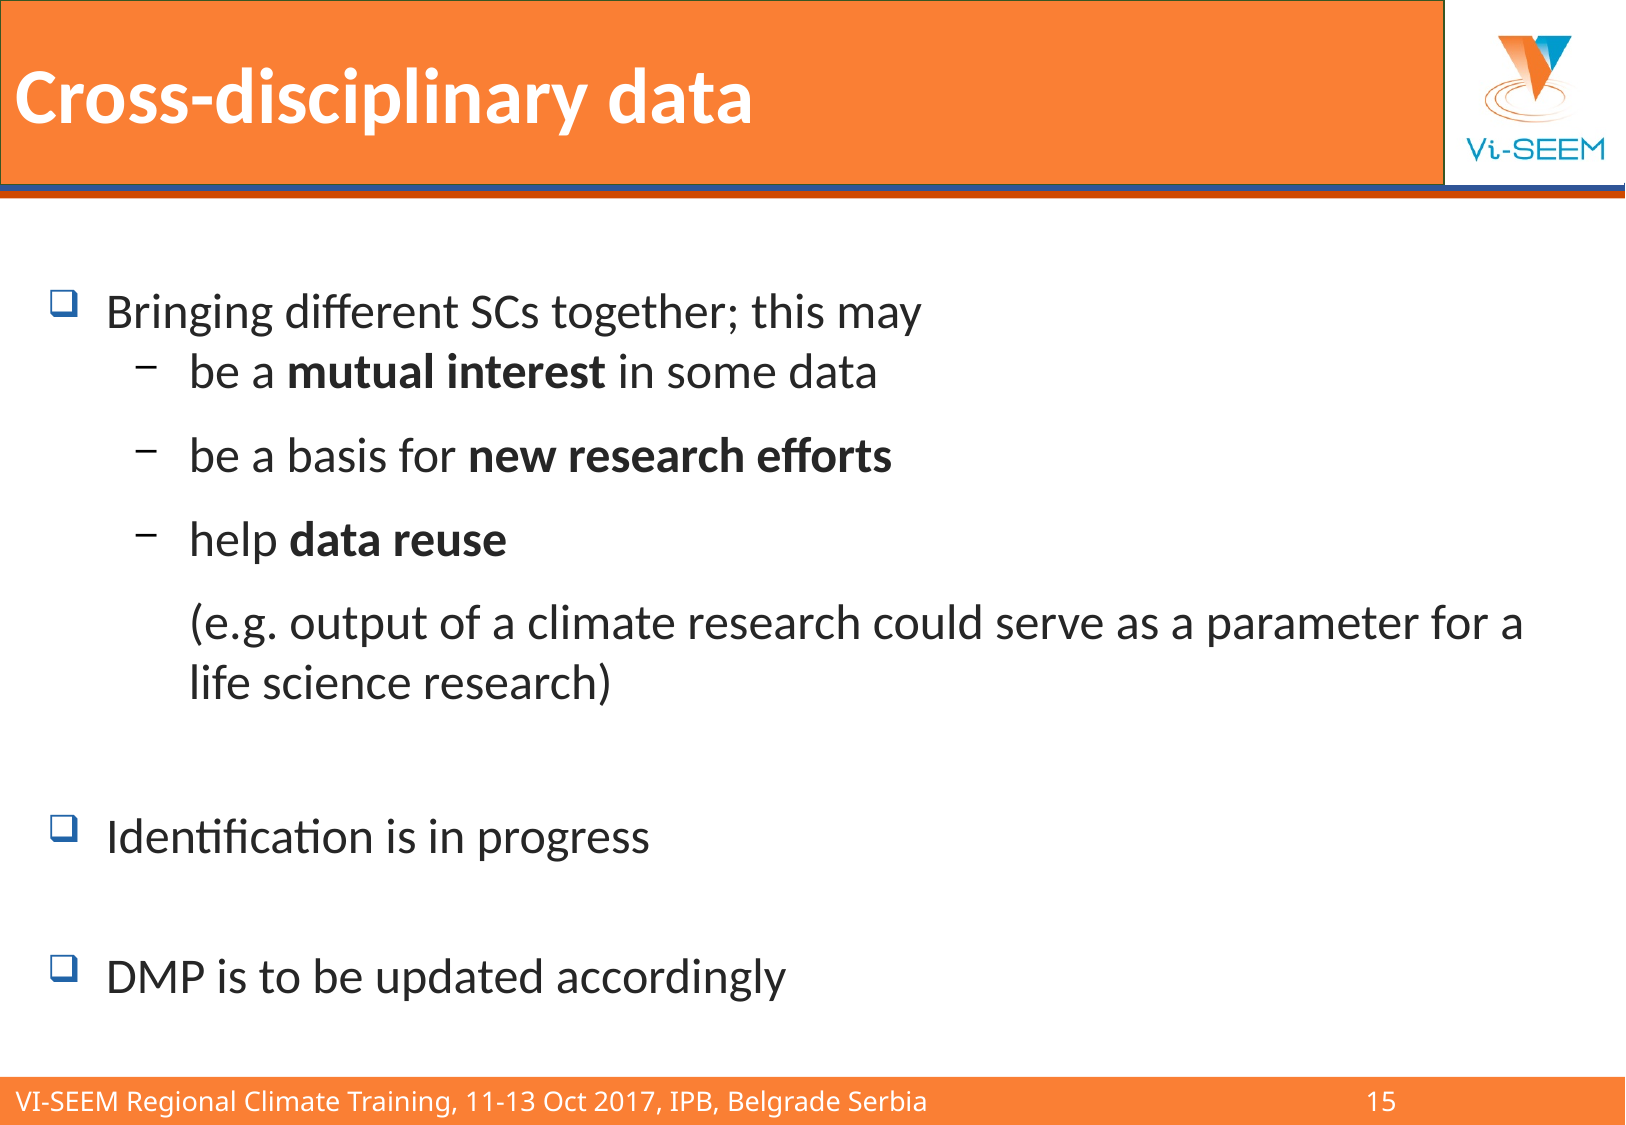

# Cross-disciplinary data
Bringing different SCs together; this may
be a mutual interest in some data
be a basis for new research efforts
help data reuse
(e.g. output of a climate research could serve as a parameter for a life science research)
Identification is in progress
DMP is to be updated accordingly
VI-SEEM Regional Climate Training, 11-13 Oct 2017, IPB, Belgrade Serbia